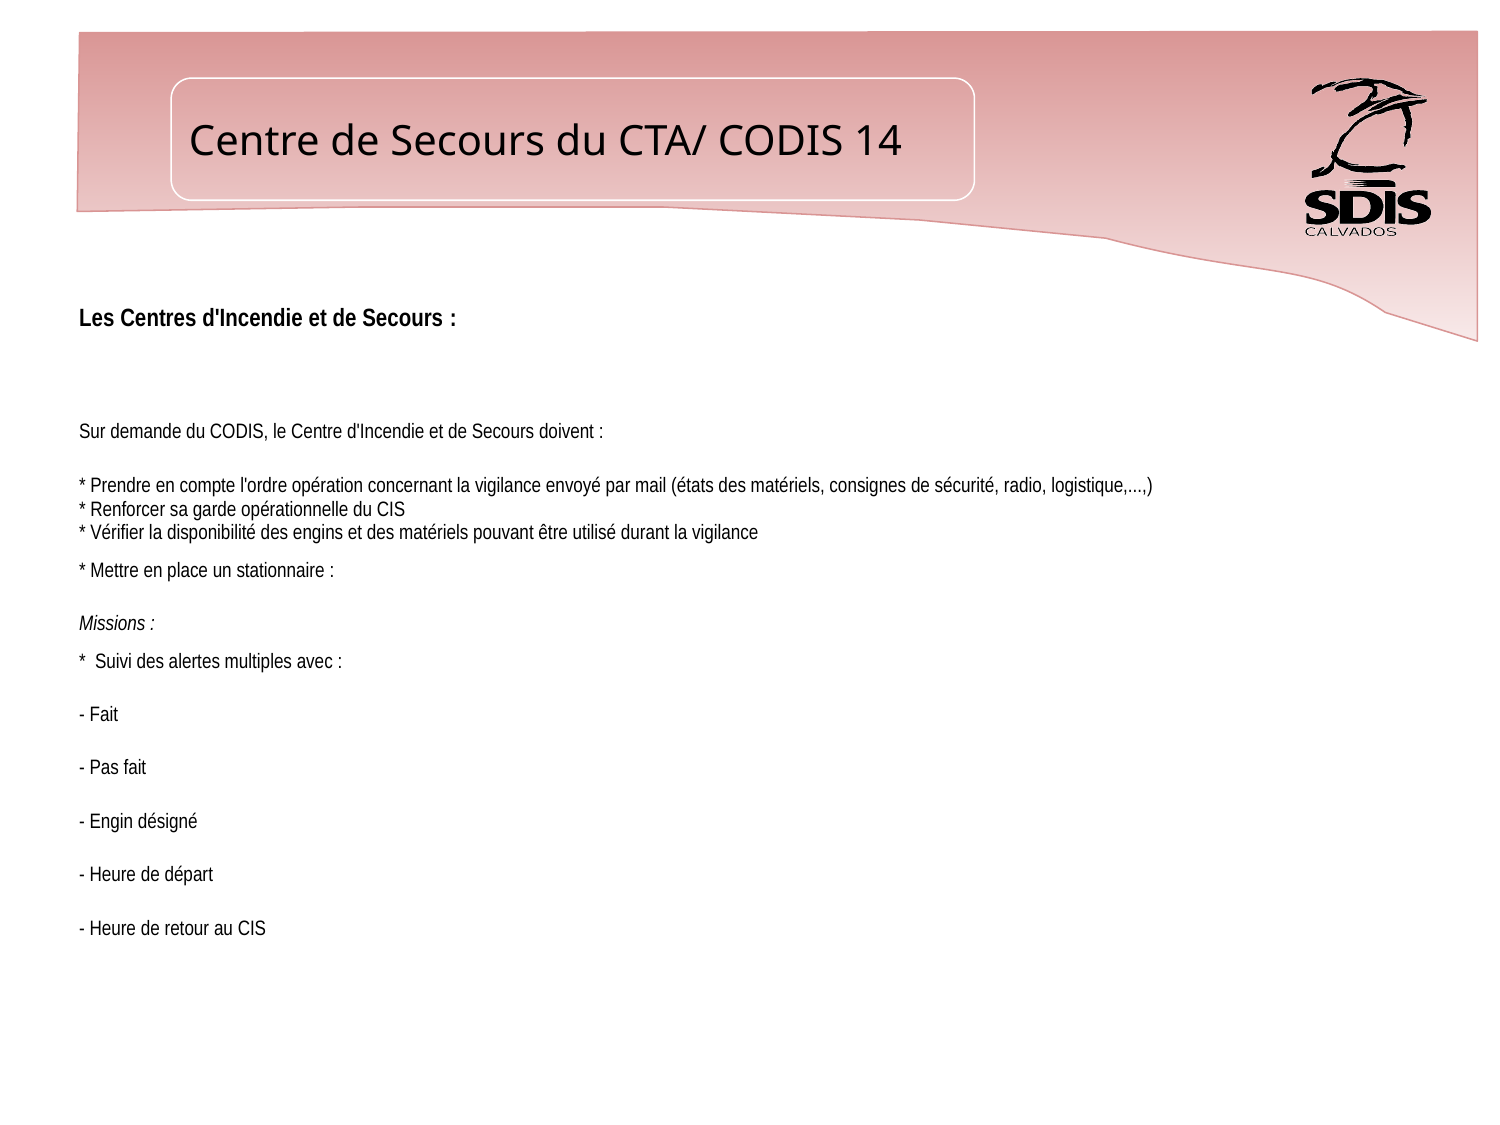

Centre de Secours du CTA/ CODIS 14
Les Centres d'Incendie et de Secours :
Sur demande du CODIS, le Centre d'Incendie et de Secours doivent :
* Prendre en compte l'ordre opération concernant la vigilance envoyé par mail (états des matériels, consignes de sécurité, radio, logistique,...,)
* Renforcer sa garde opérationnelle du CIS
* Vérifier la disponibilité des engins et des matériels pouvant être utilisé durant la vigilance
* Mettre en place un stationnaire :
Missions :
* Suivi des alertes multiples avec :
- Fait
- Pas fait
- Engin désigné
- Heure de départ
- Heure de retour au CIS